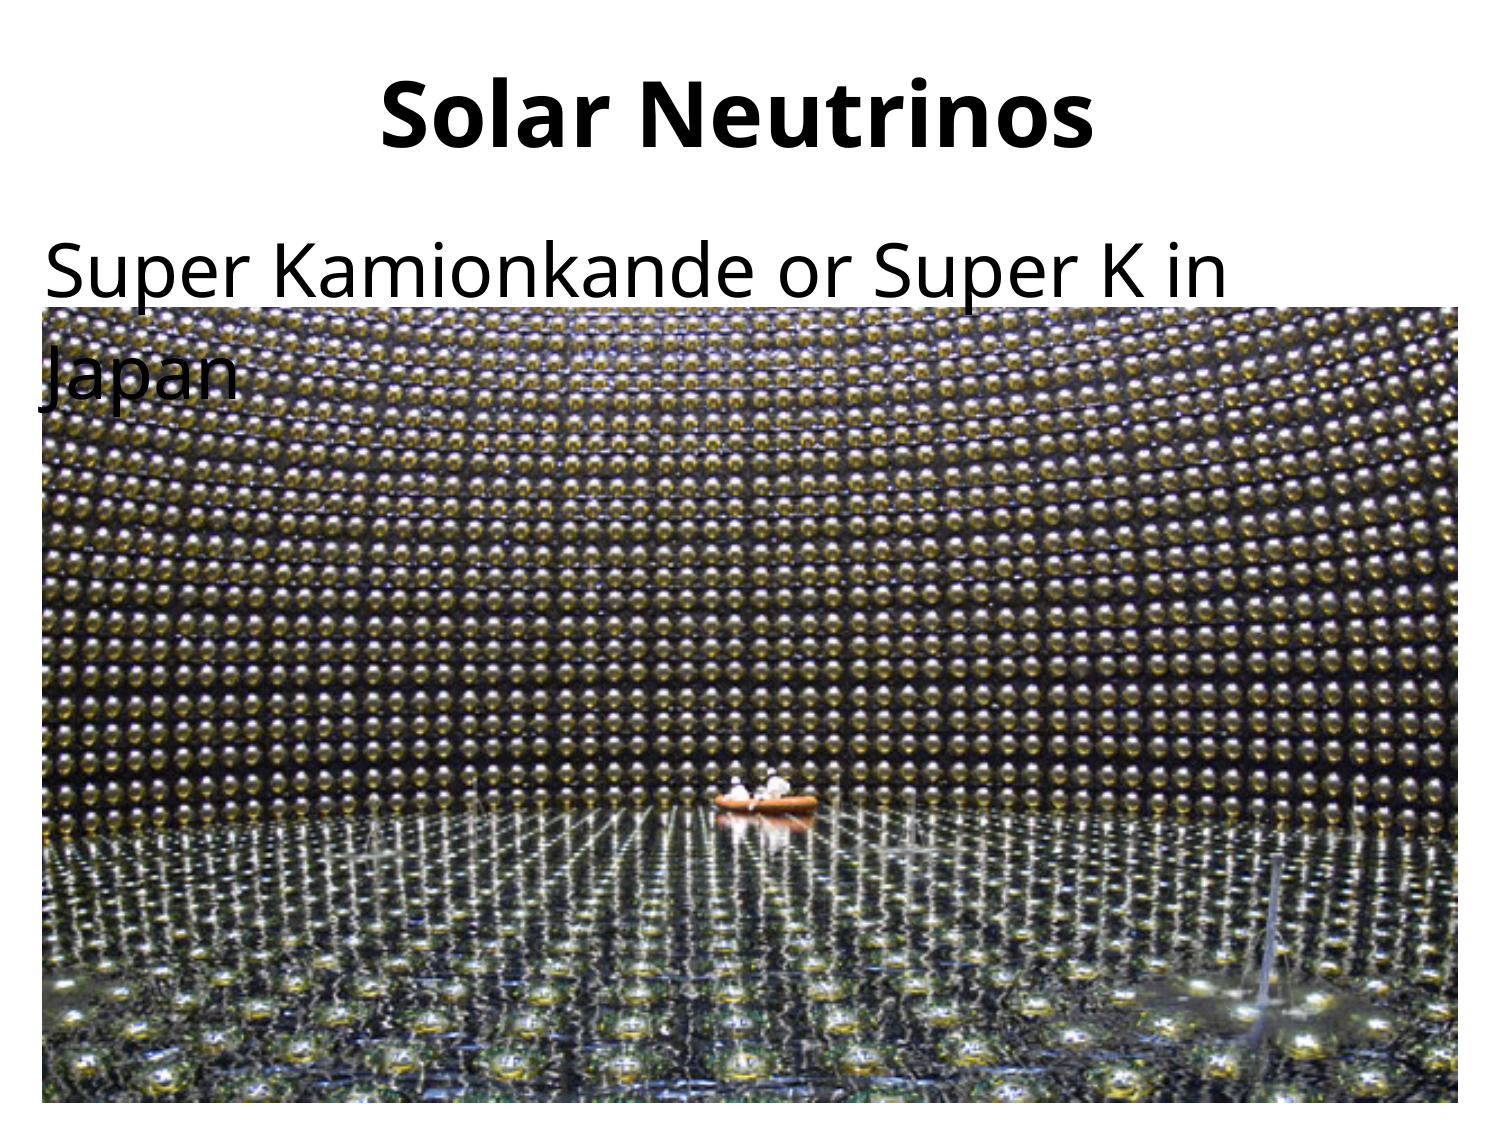

# Solar Neutrinos
Super Kamionkande or Super K in Japan